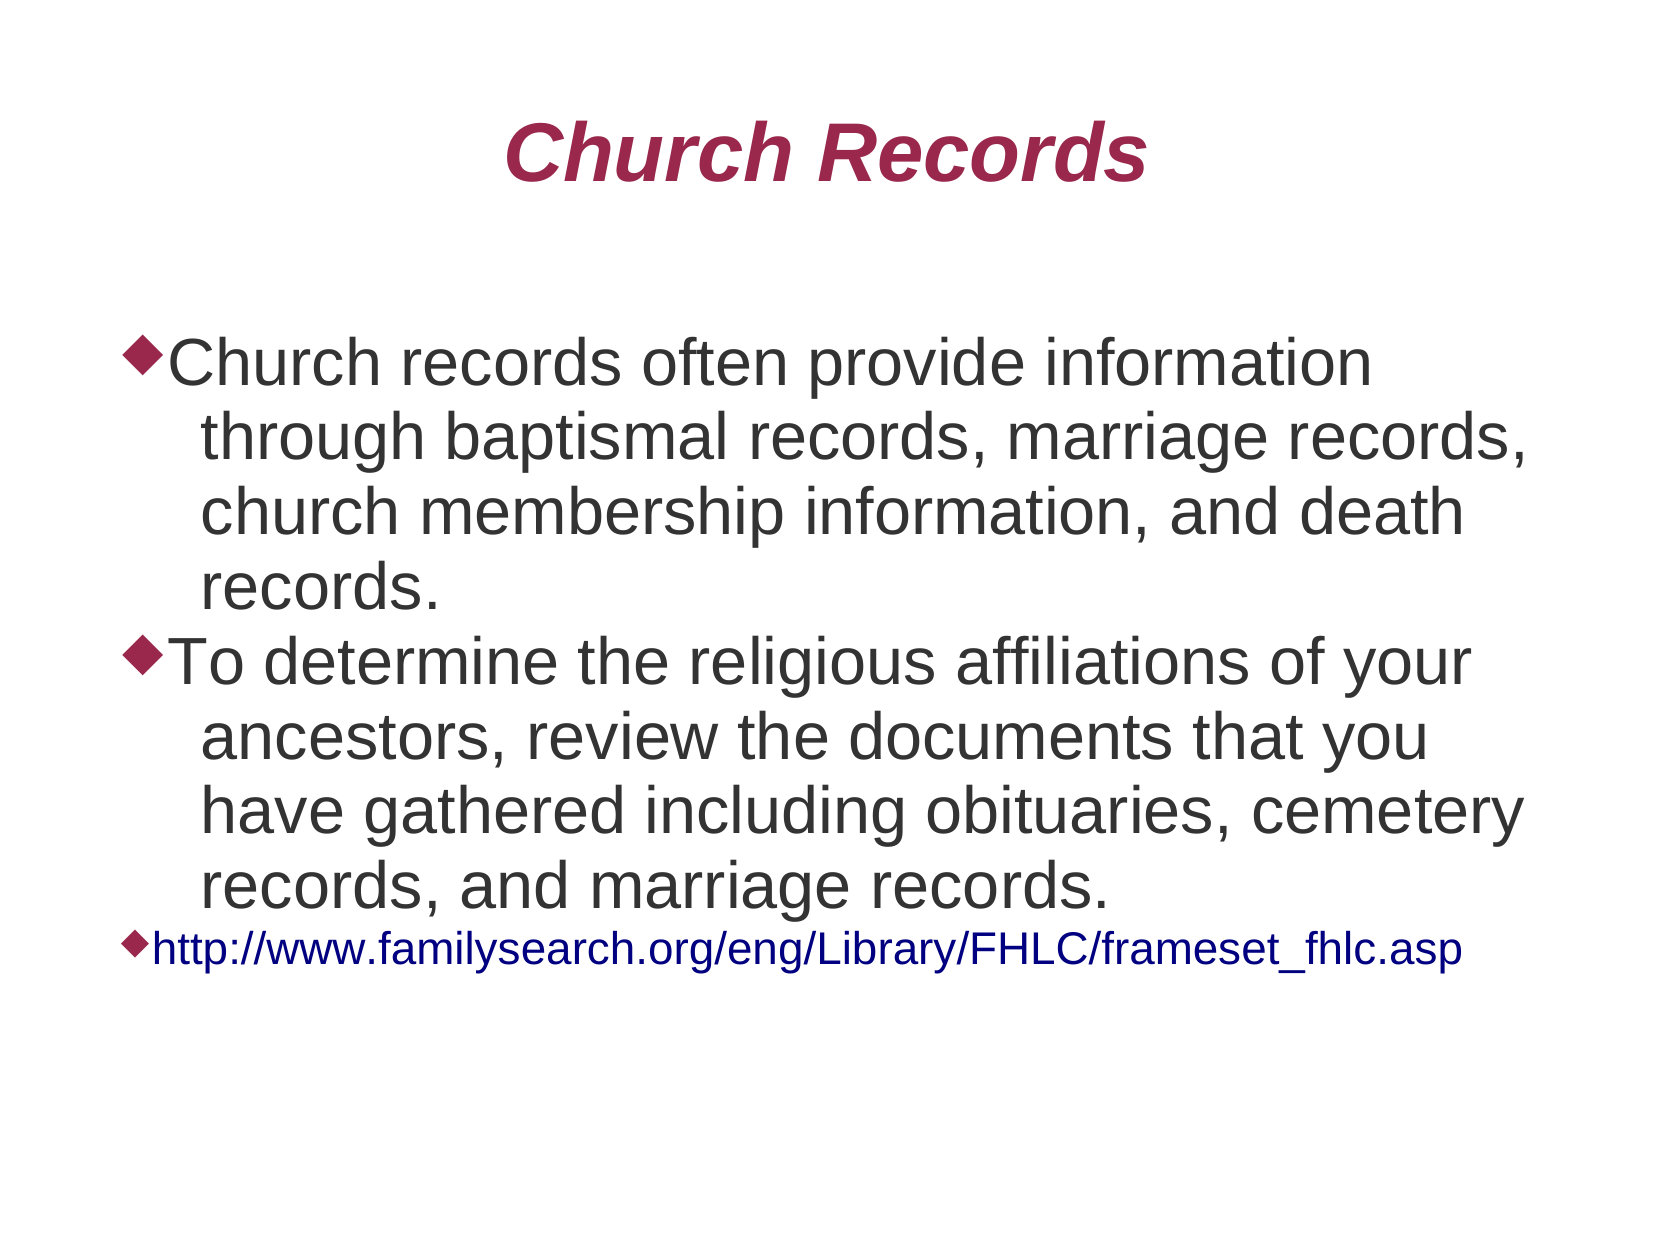

# Church Records
Church records often provide information through baptismal records, marriage records, church membership information, and death records.
To determine the religious affiliations of your ancestors, review the documents that you have gathered including obituaries, cemetery records, and marriage records.
http://www.familysearch.org/eng/Library/FHLC/frameset_fhlc.asp